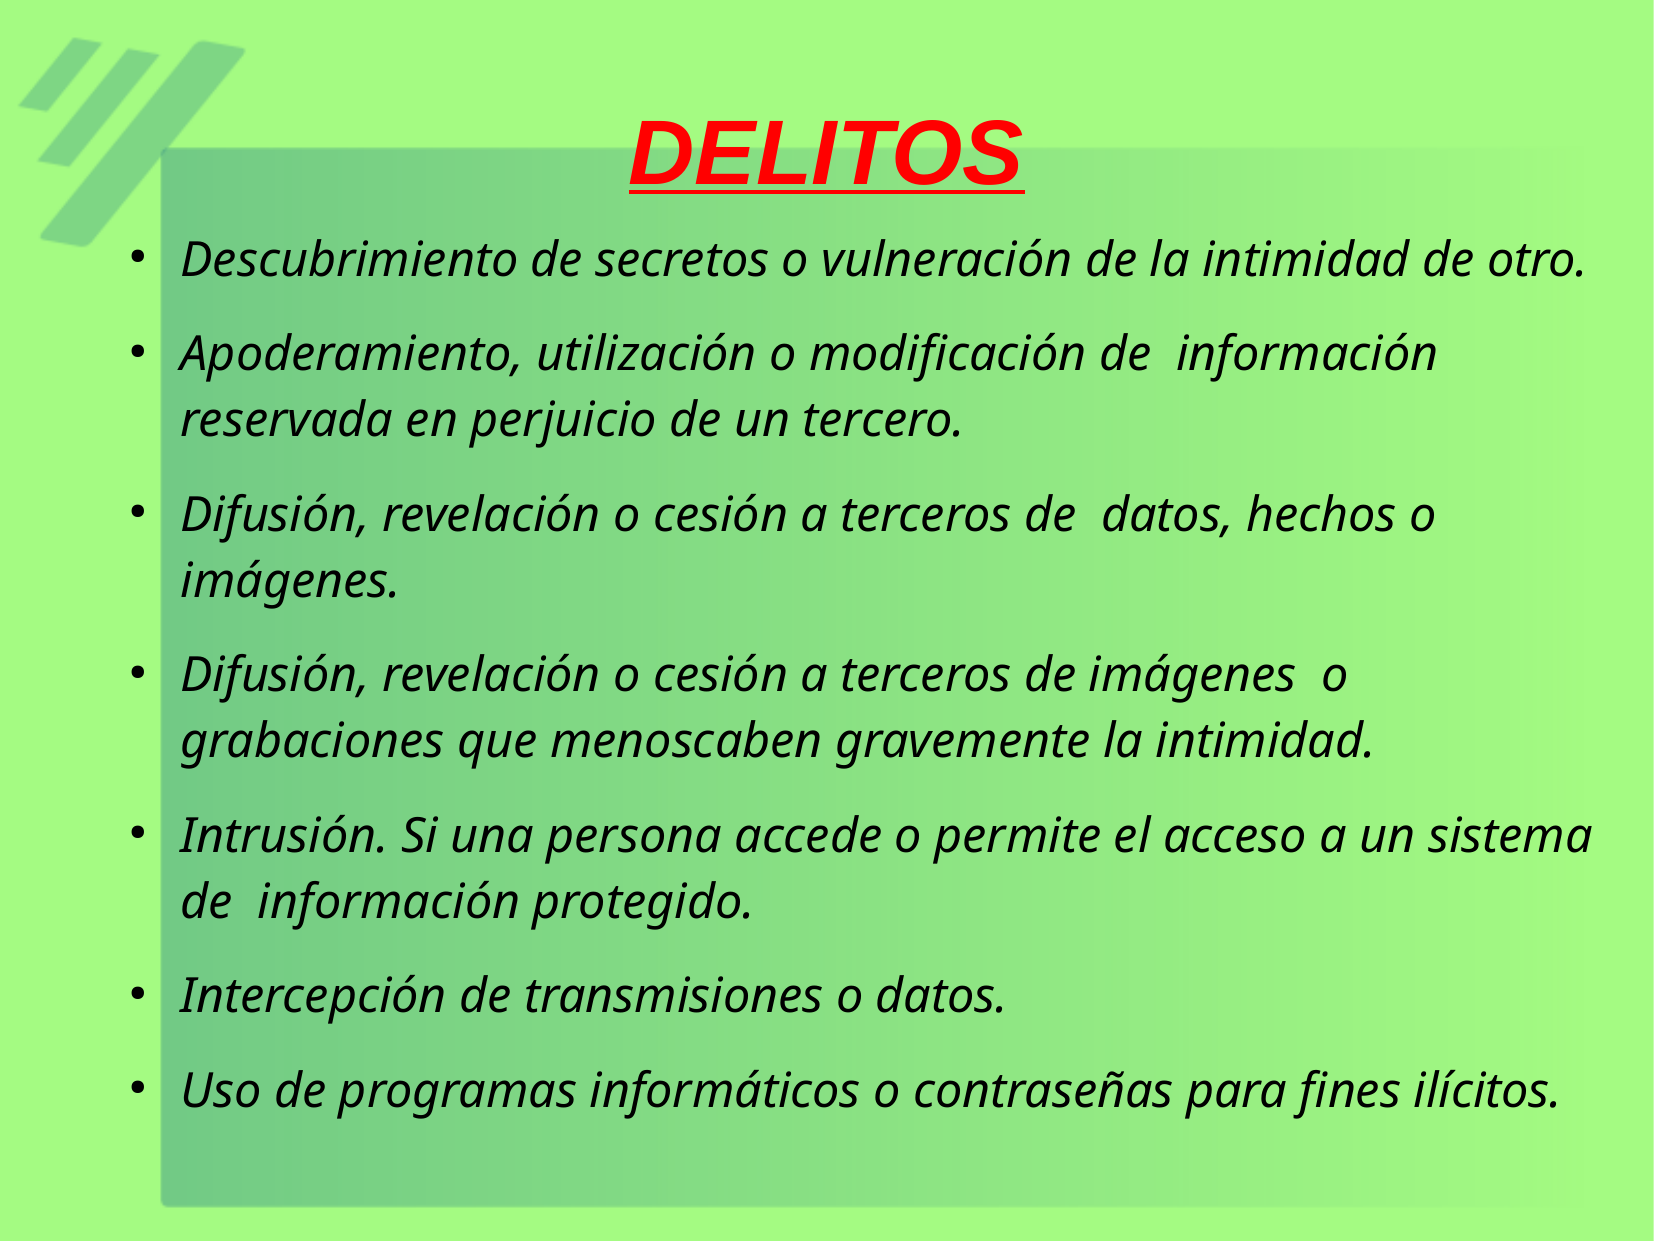

# DELITOS
Descubrimiento de secretos o vulneración de la intimidad de otro.
Apoderamiento, utilización o modificación de información reservada en perjuicio de un tercero.
Difusión, revelación o cesión a terceros de datos, hechos o imágenes.
Difusión, revelación o cesión a terceros de imágenes o grabaciones que menoscaben gravemente la intimidad.
Intrusión. Si una persona accede o permite el acceso a un sistema de información protegido.
Intercepción de transmisiones o datos.
Uso de programas informáticos o contraseñas para fines ilícitos.